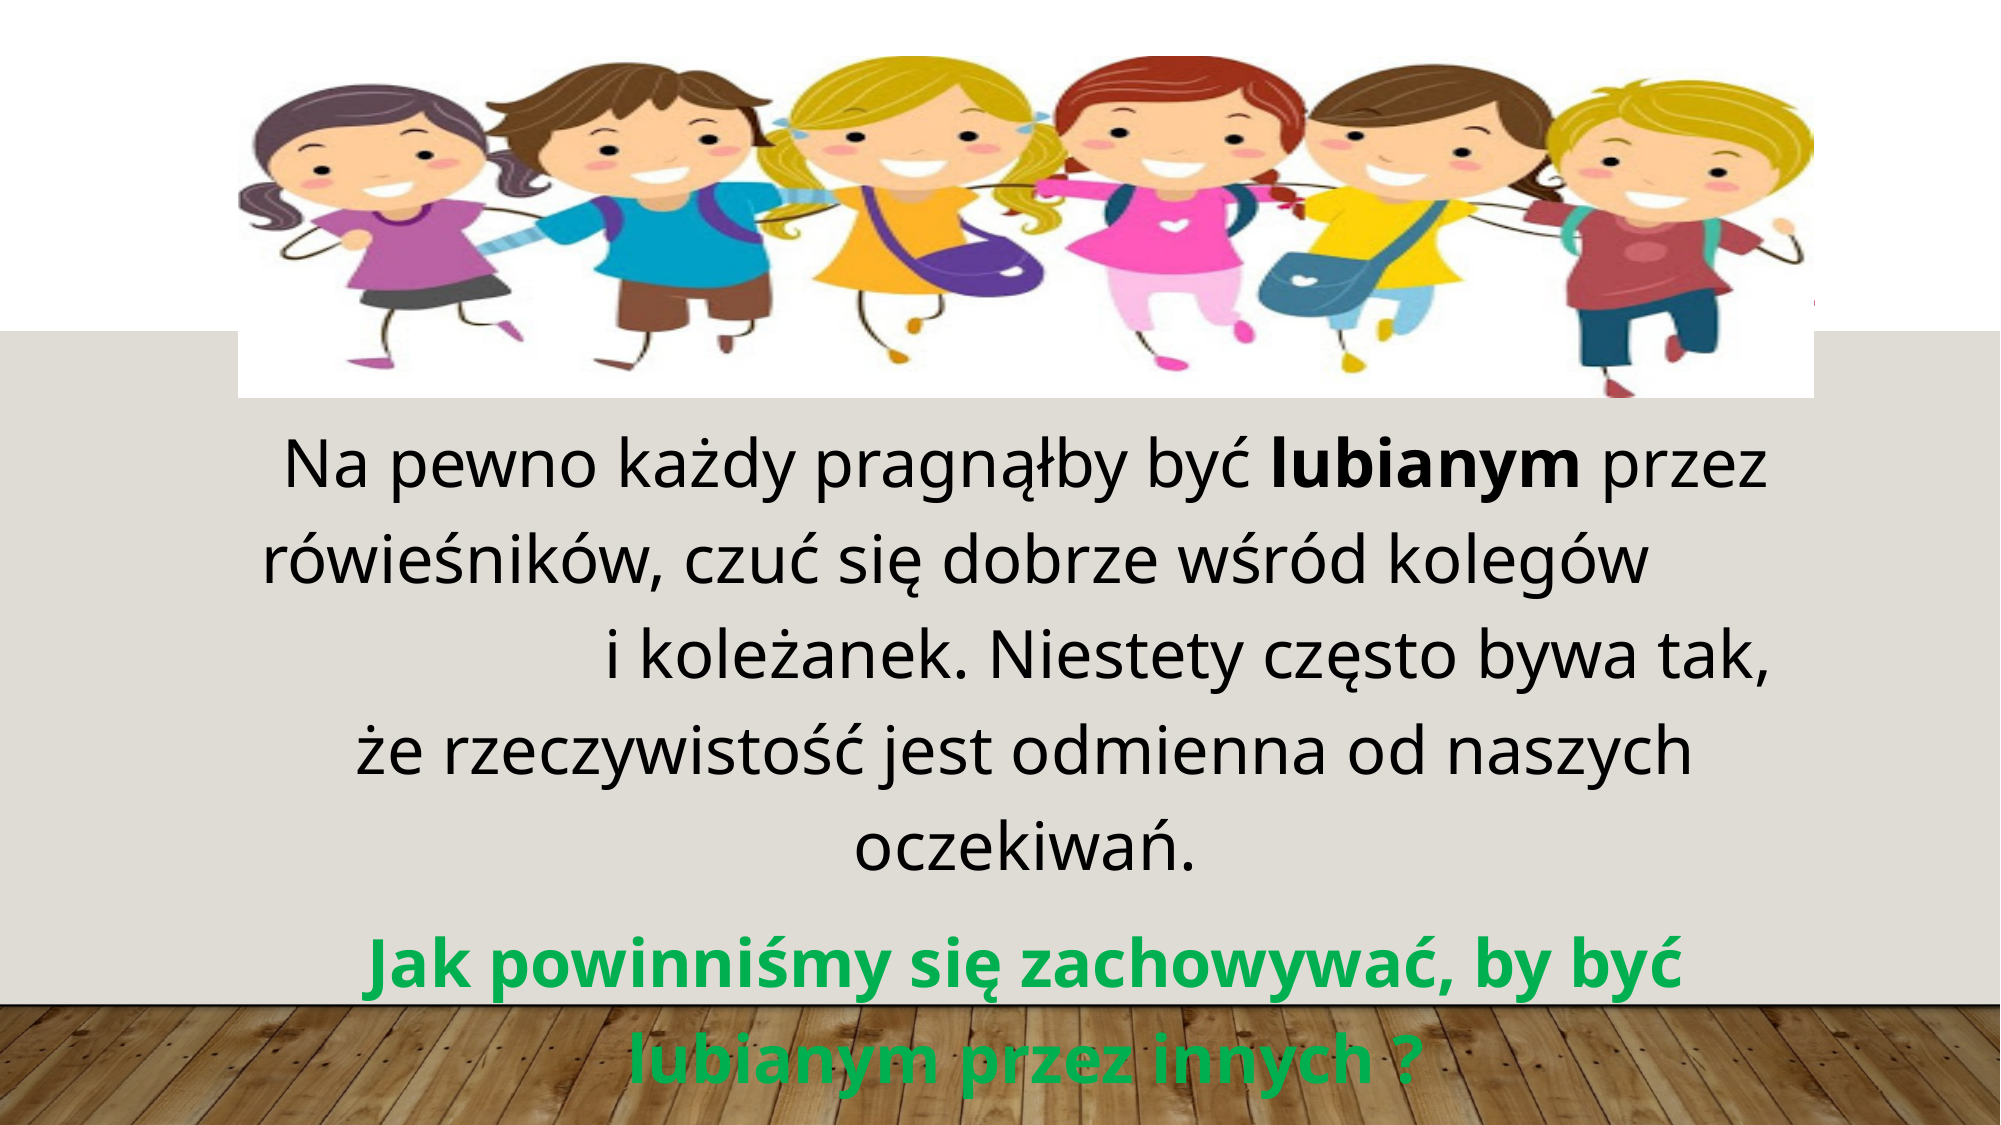

Na pewno każdy pragnąłby być lubianym przez rówieśników, czuć się dobrze wśród kolegów i koleżanek. Niestety często bywa tak, że rzeczywistość jest odmienna od naszych oczekiwań.
Jak powinniśmy się zachowywać, by być lubianym przez innych ?